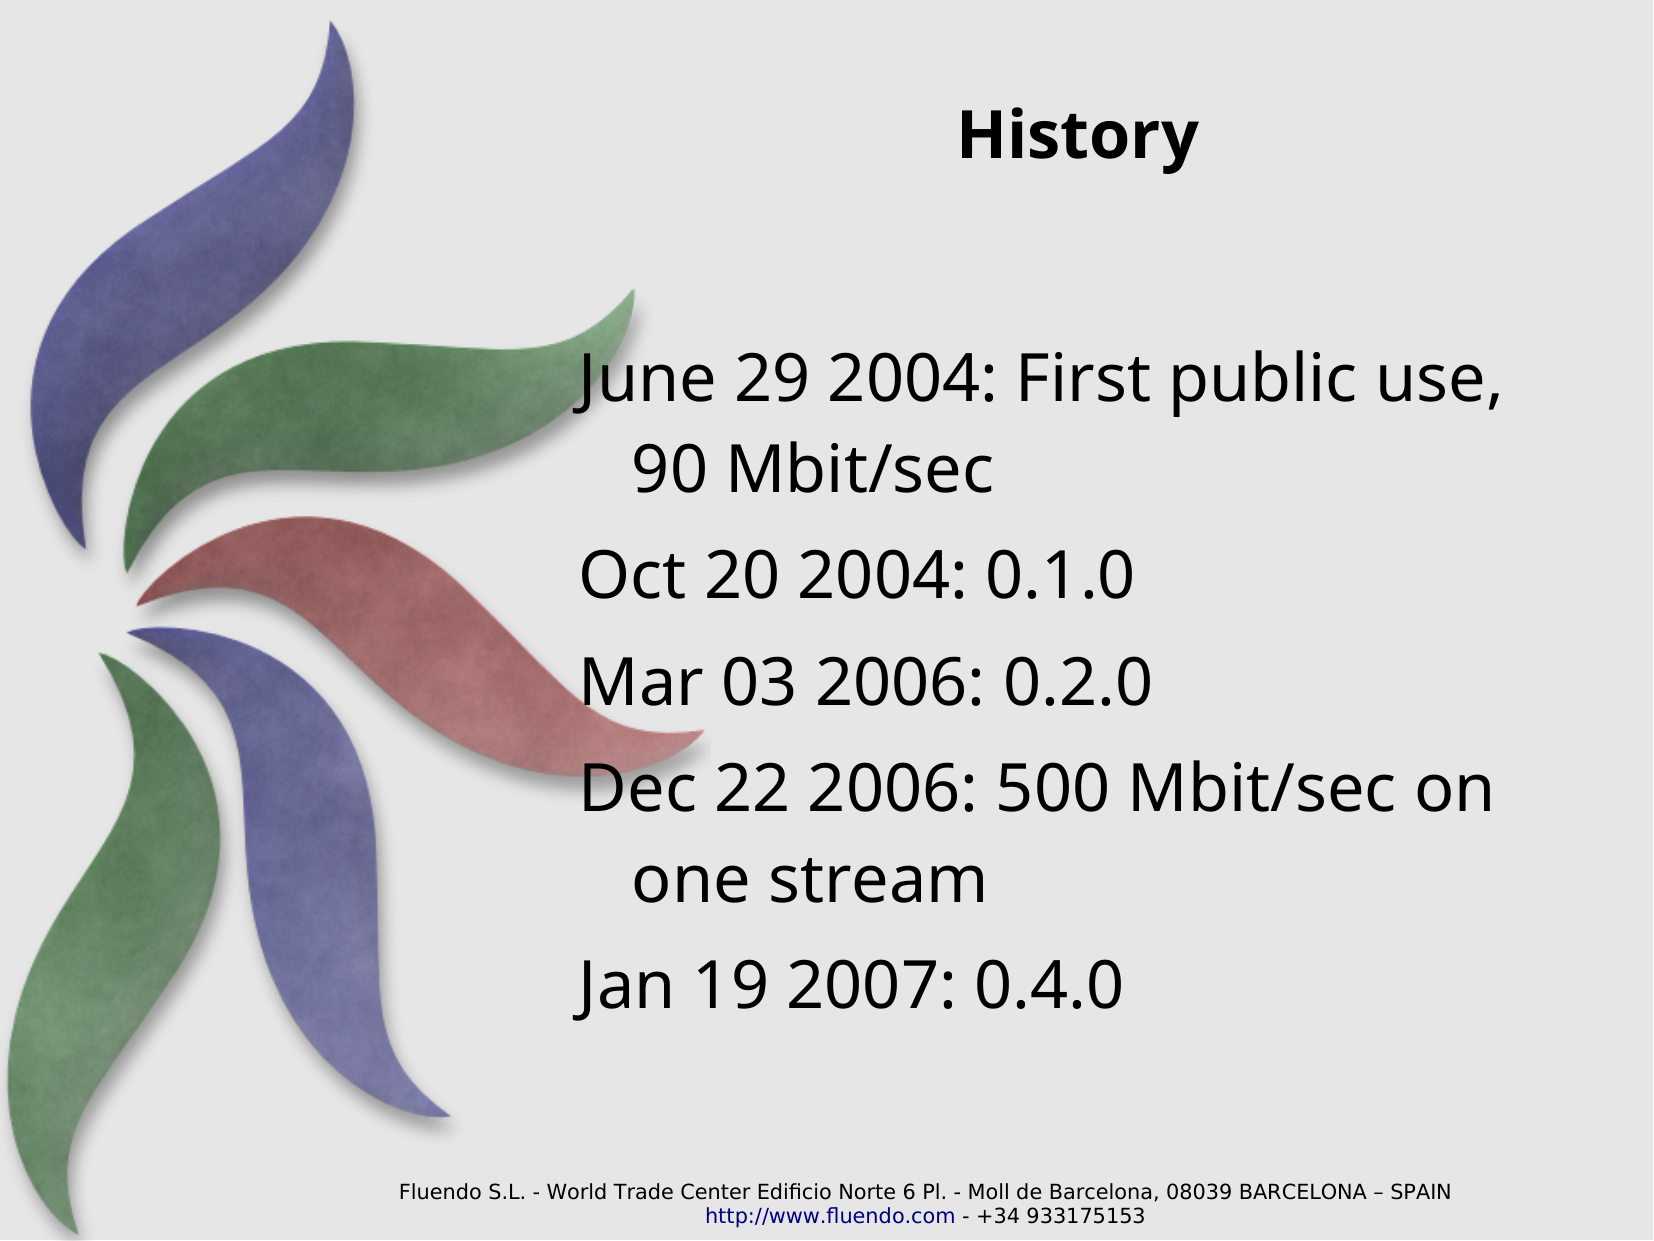

# History
June 29 2004: First public use, 90 Mbit/sec
Oct 20 2004: 0.1.0
Mar 03 2006: 0.2.0
Dec 22 2006: 500 Mbit/sec on one stream
Jan 19 2007: 0.4.0